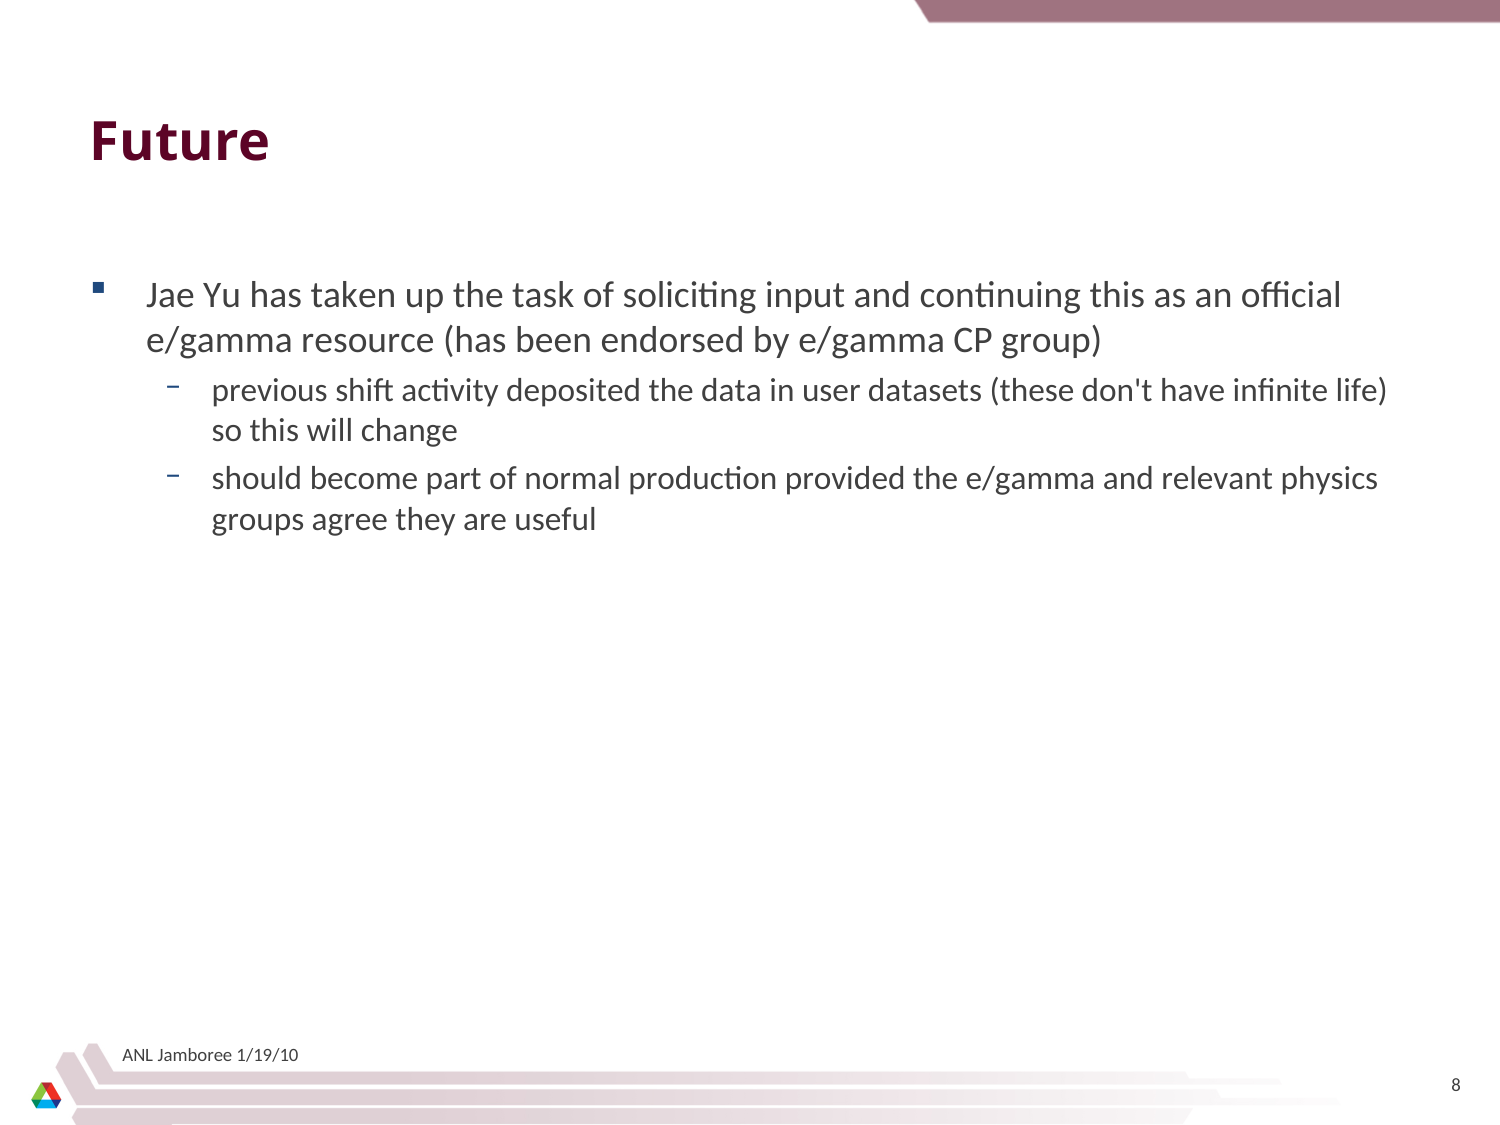

# Future
Jae Yu has taken up the task of soliciting input and continuing this as an official e/gamma resource (has been endorsed by e/gamma CP group)
previous shift activity deposited the data in user datasets (these don't have infinite life) so this will change
should become part of normal production provided the e/gamma and relevant physics groups agree they are useful
ANL Jamboree 1/19/10
8